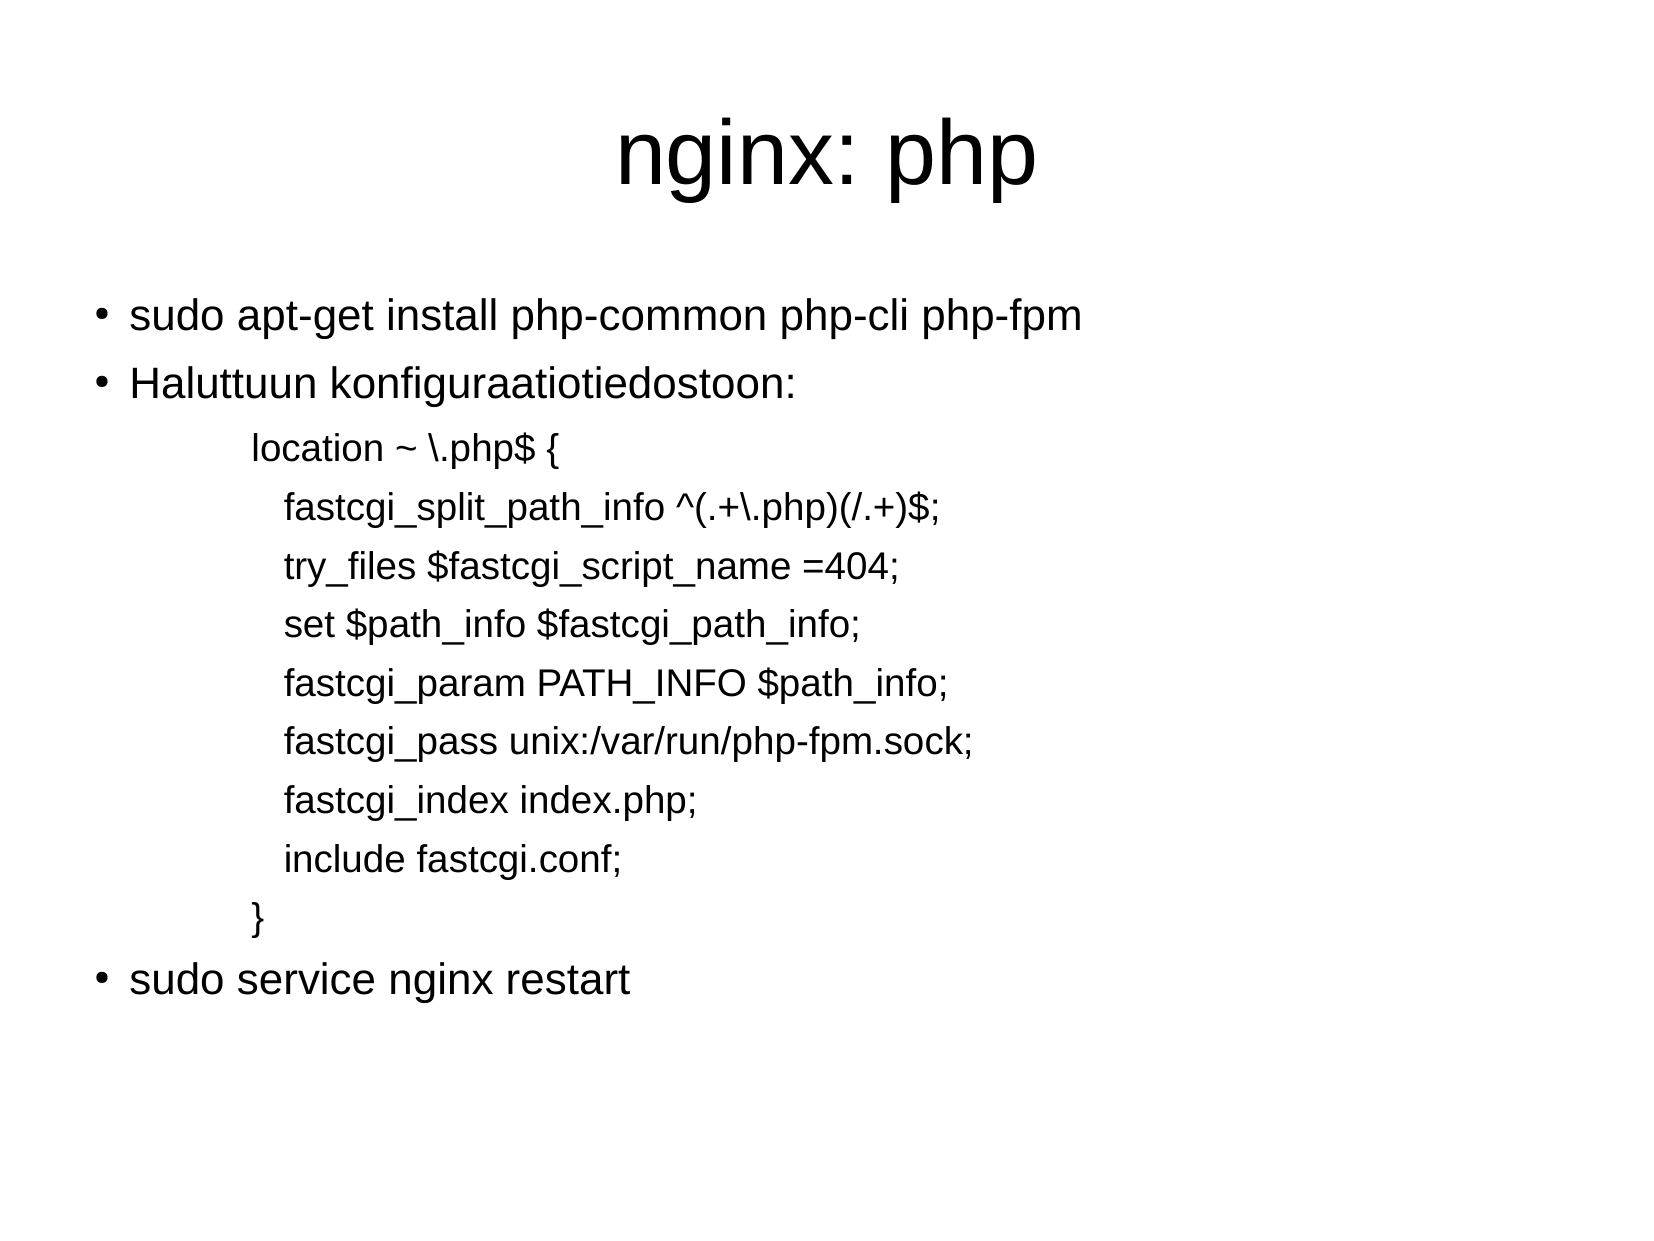

# nginx: php
sudo apt-get install php-common php-cli php-fpm
Haluttuun konfiguraatiotiedostoon:
 location ~ \.php$ {
 fastcgi_split_path_info ^(.+\.php)(/.+)$;
 try_files $fastcgi_script_name =404;
 set $path_info $fastcgi_path_info;
 fastcgi_param PATH_INFO $path_info;
 fastcgi_pass unix:/var/run/php-fpm.sock;
 fastcgi_index index.php;
 include fastcgi.conf;
 }
sudo service nginx restart